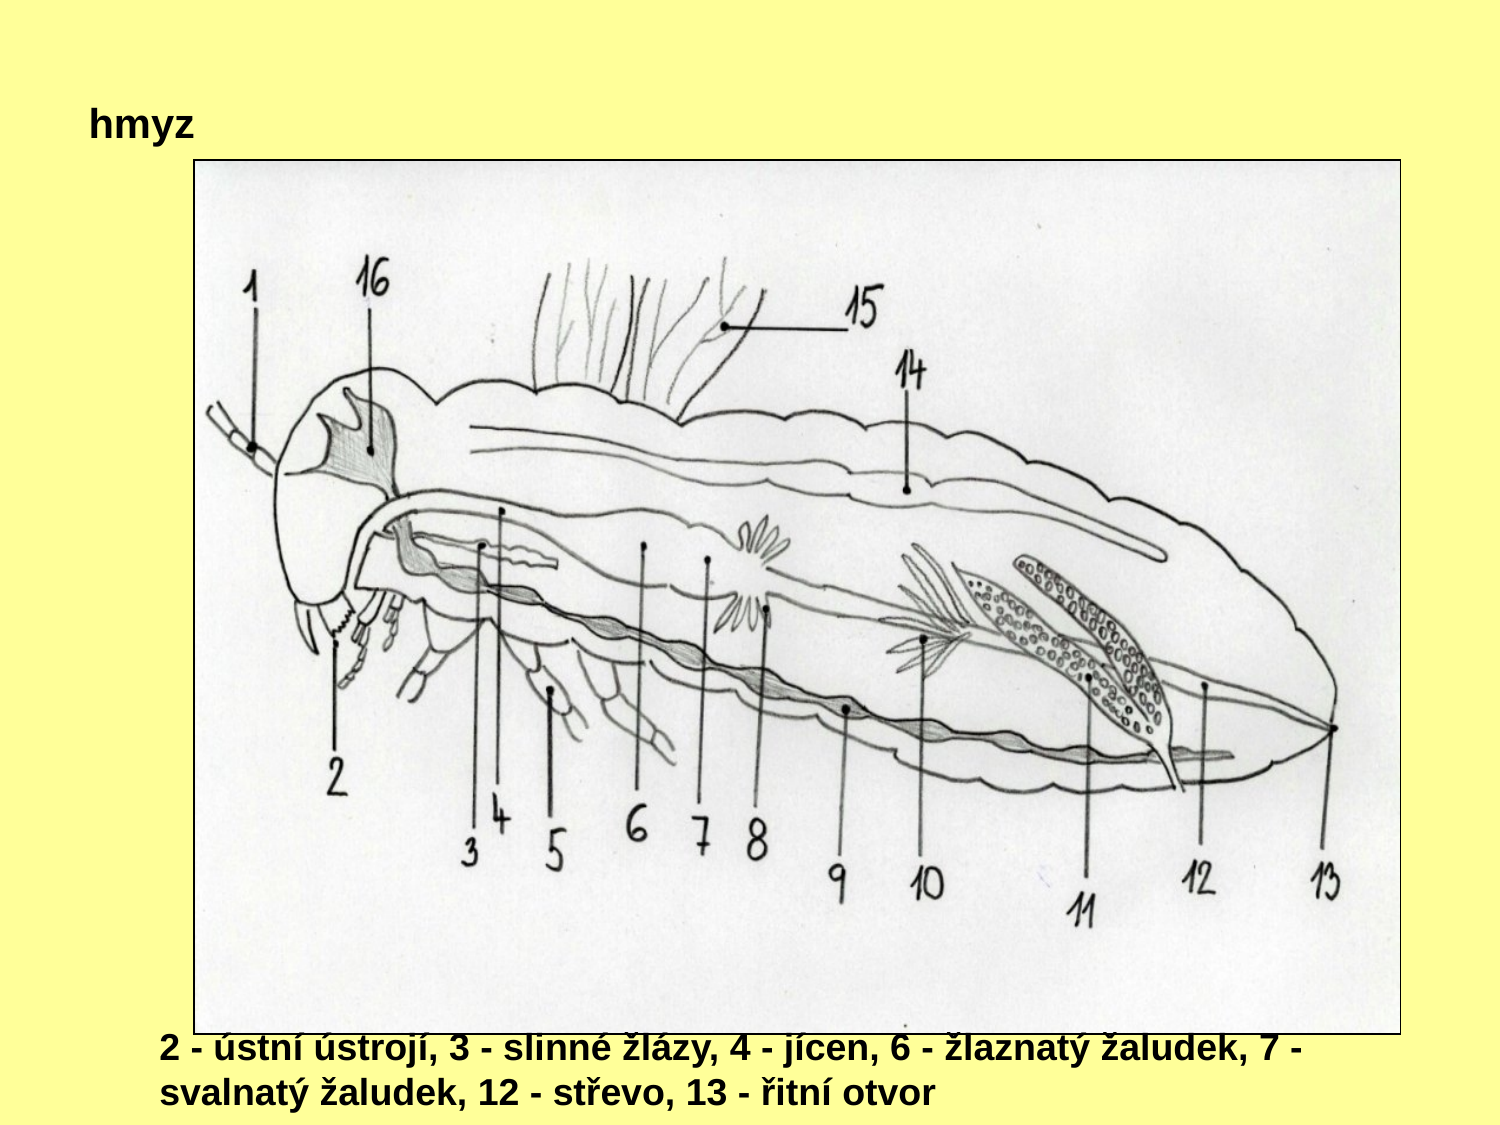

#
hmyz
2 - ústní ústrojí, 3 - slinné žlázy, 4 - jícen, 6 - žlaznatý žaludek, 7 -svalnatý žaludek, 12 - střevo, 13 - řitní otvor